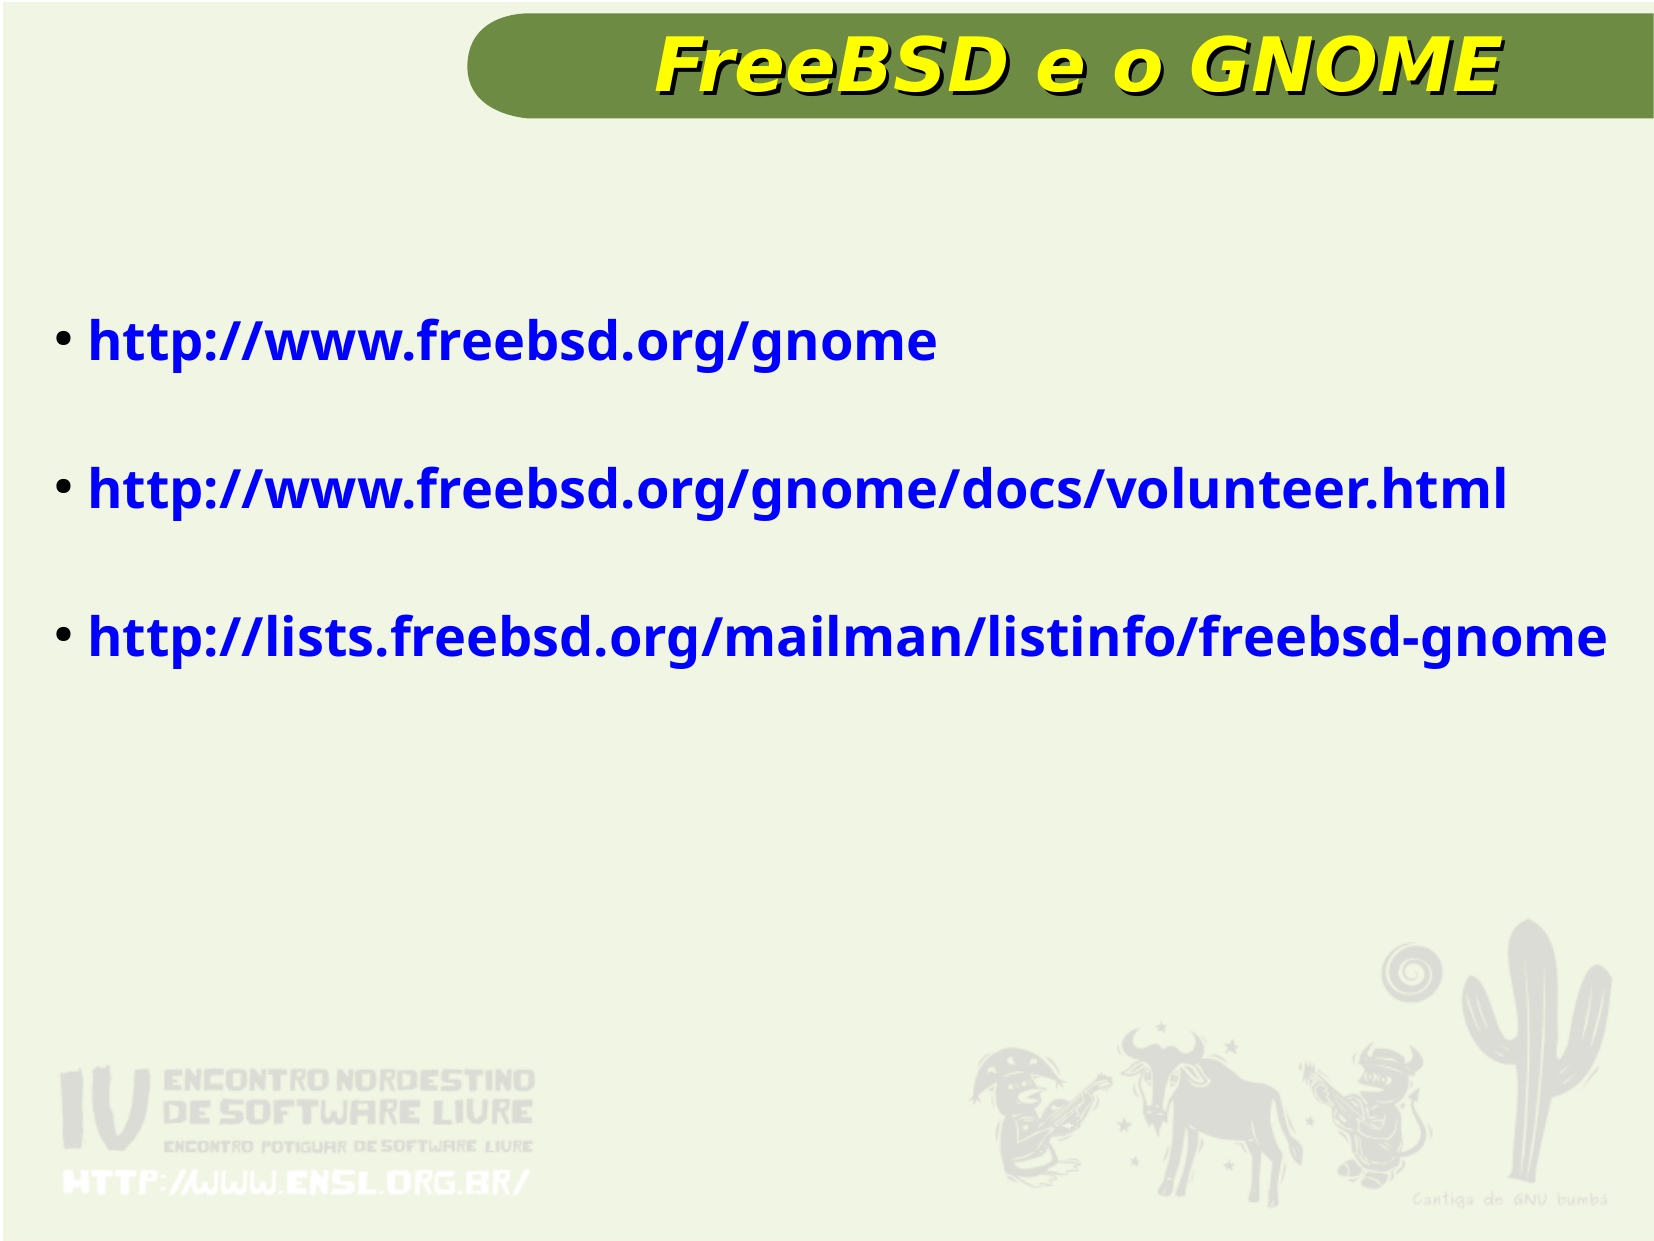

# FreeBSD e o GNOME
 http://www.freebsd.org/gnome
 http://www.freebsd.org/gnome/docs/volunteer.html
 http://lists.freebsd.org/mailman/listinfo/freebsd-gnome